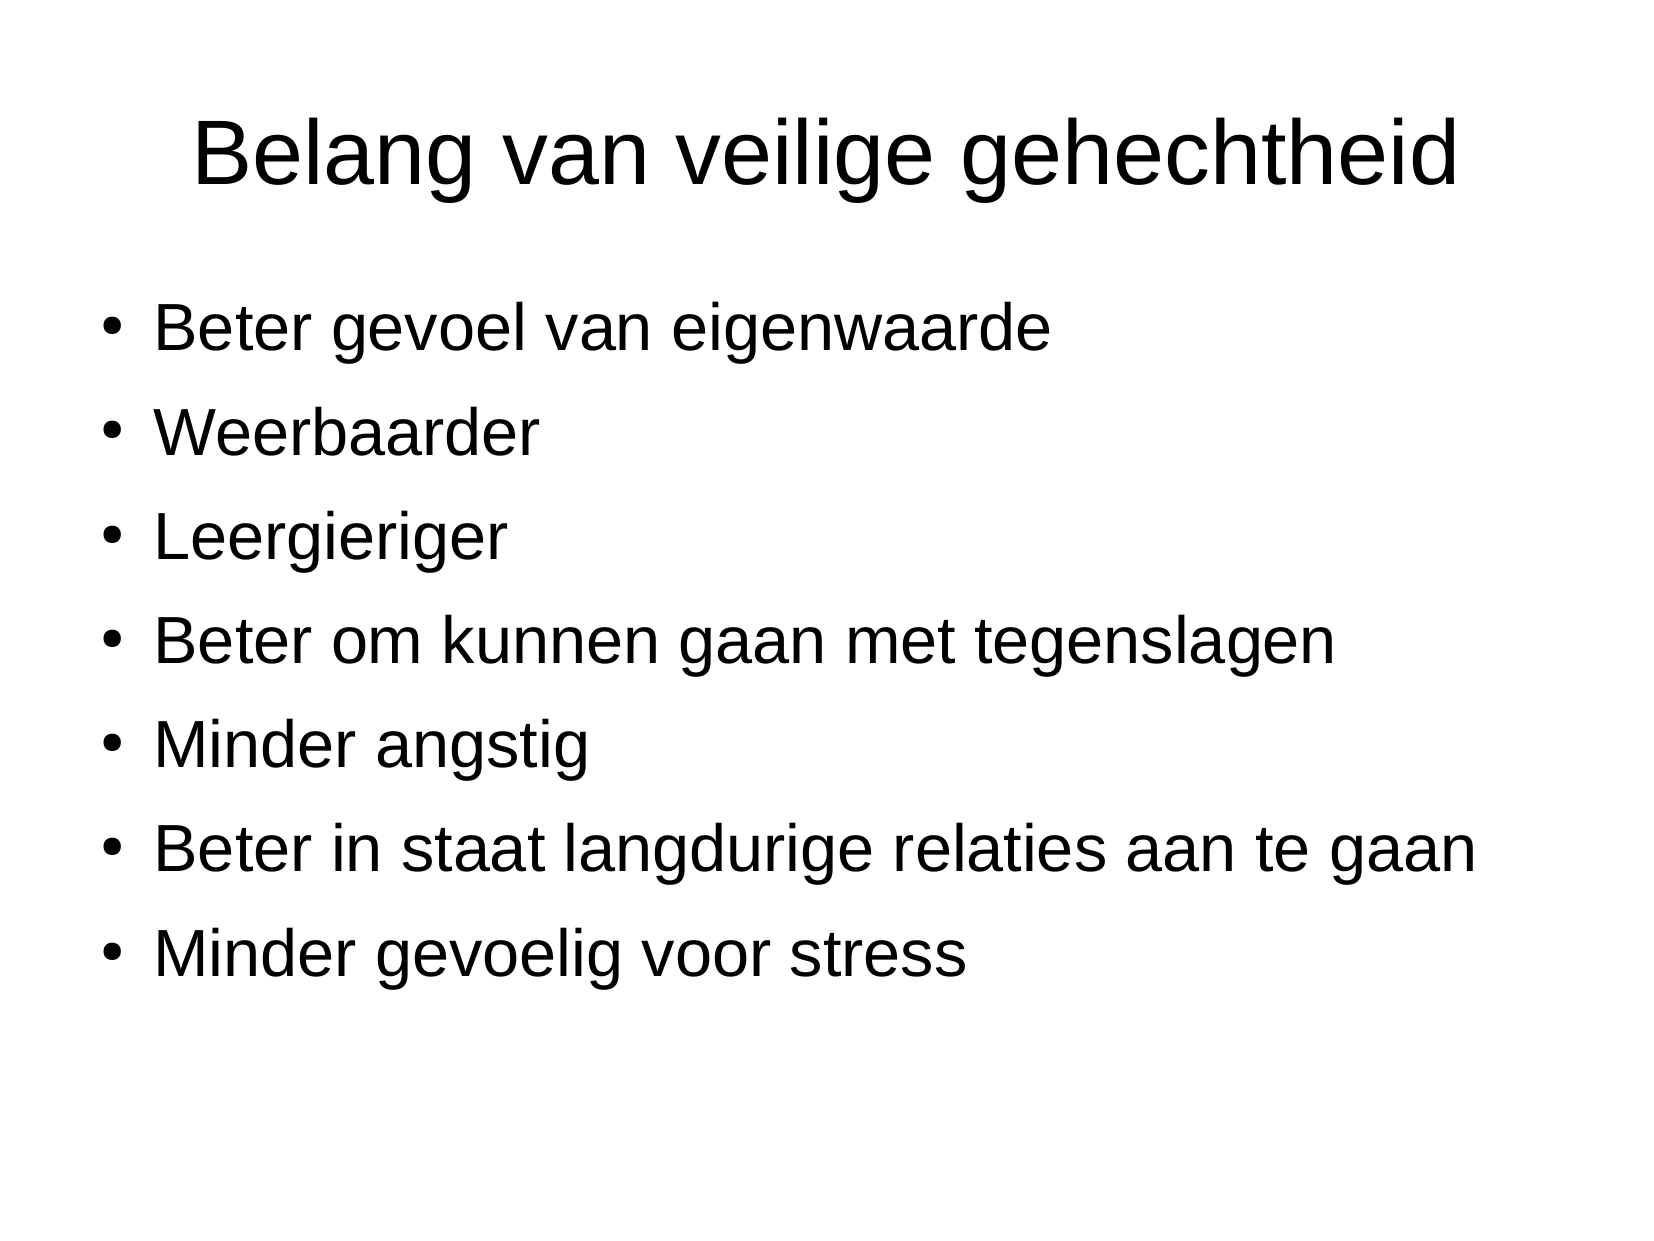

# Belang van veilige gehechtheid
Beter gevoel van eigenwaarde
Weerbaarder
Leergieriger
Beter om kunnen gaan met tegenslagen
Minder angstig
Beter in staat langdurige relaties aan te gaan
Minder gevoelig voor stress